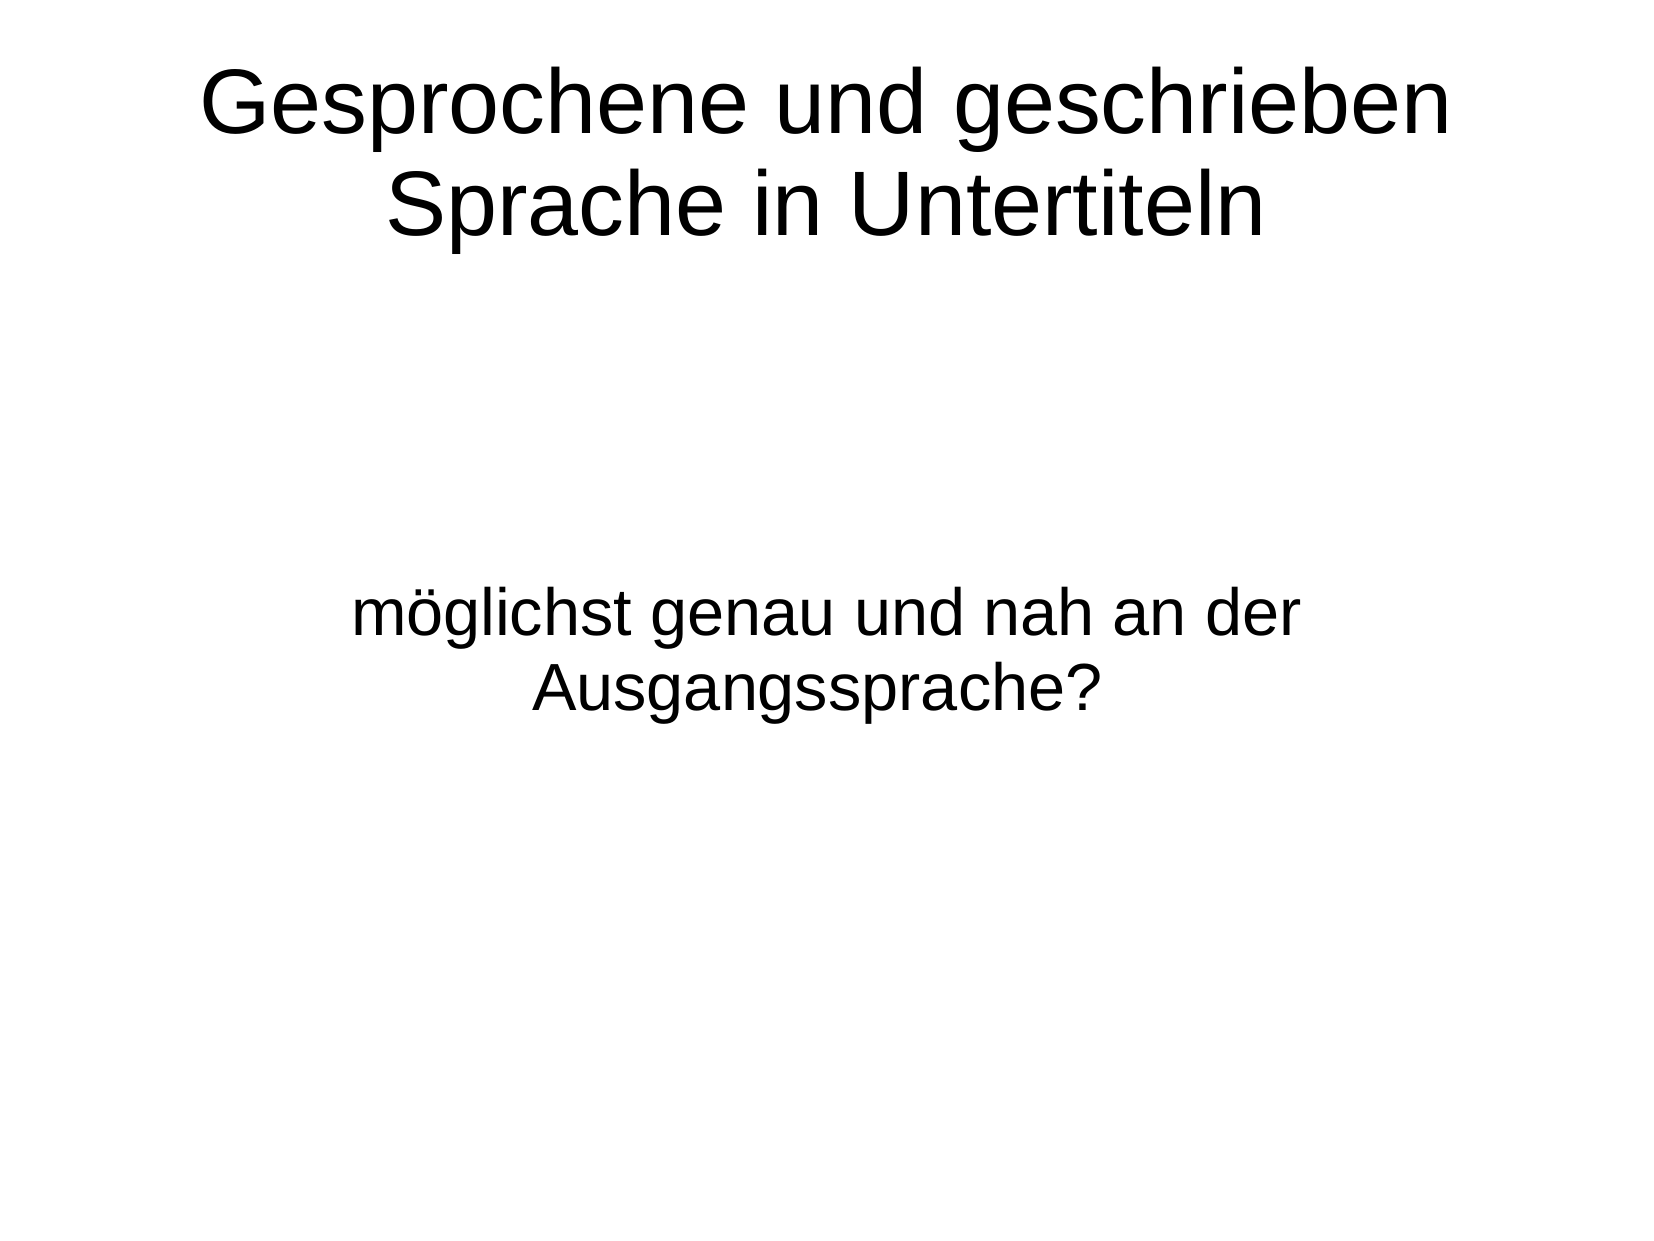

# Gesprochene und geschrieben Sprache in Untertiteln
möglichst genau und nah an der Ausgangssprache?